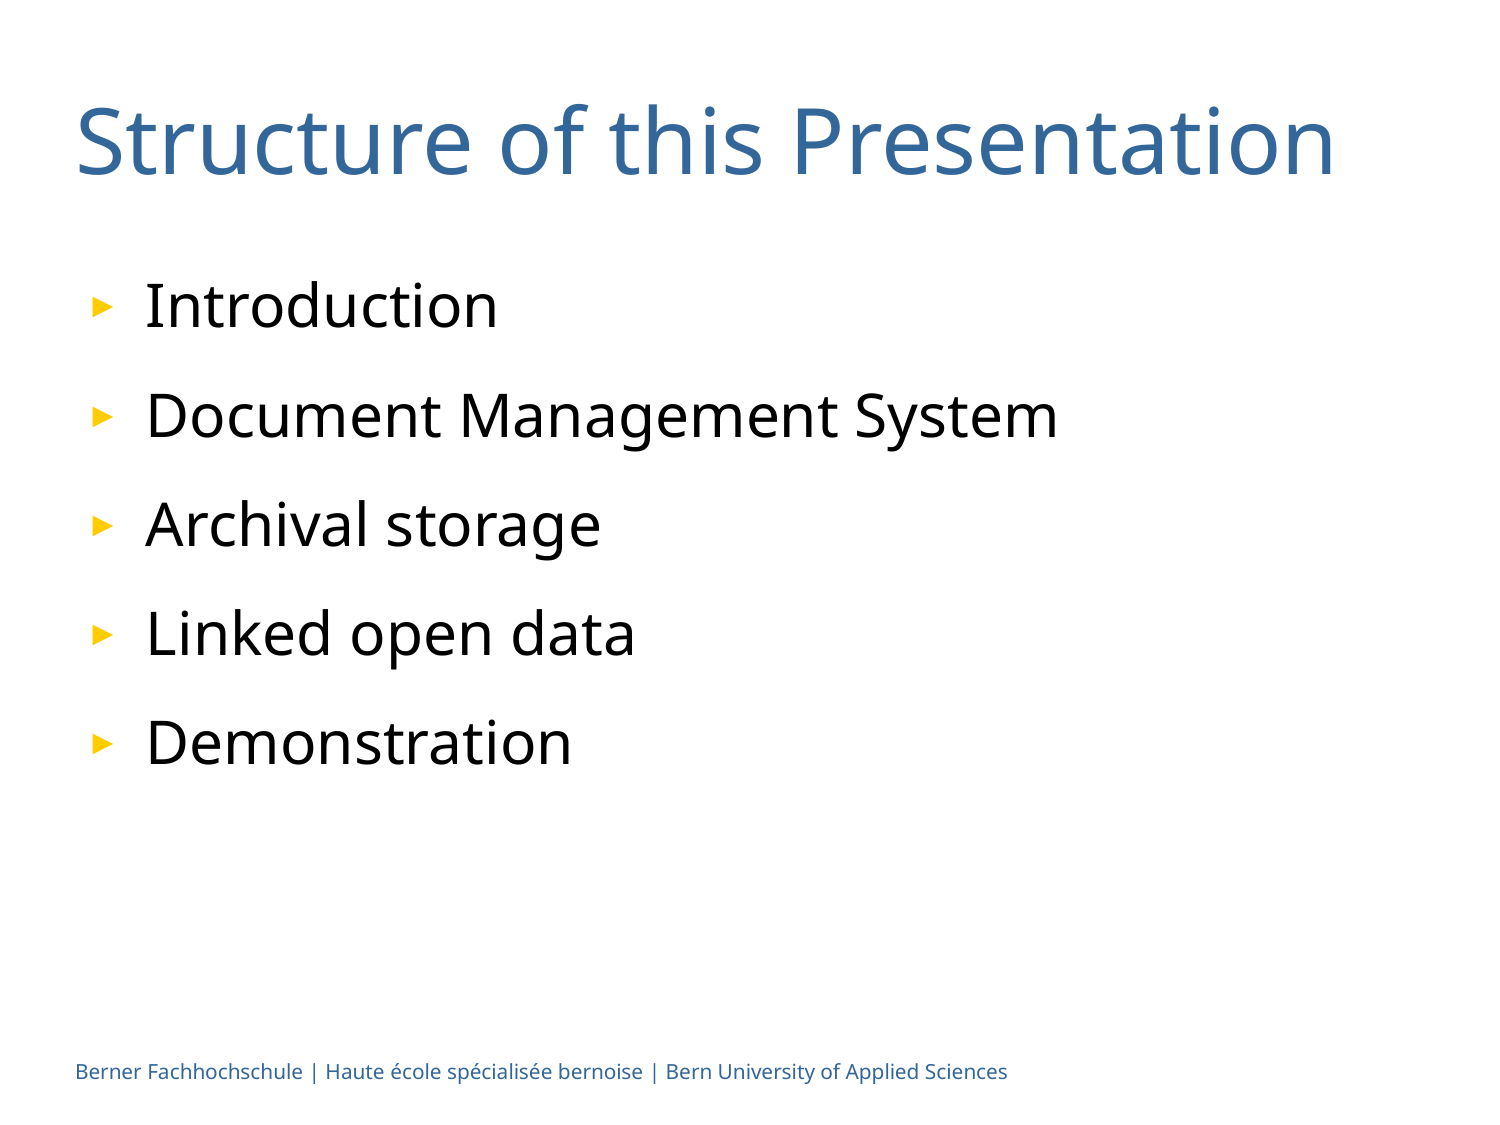

# Structure of this Presentation
Introduction
Document Management System
Archival storage
Linked open data
Demonstration